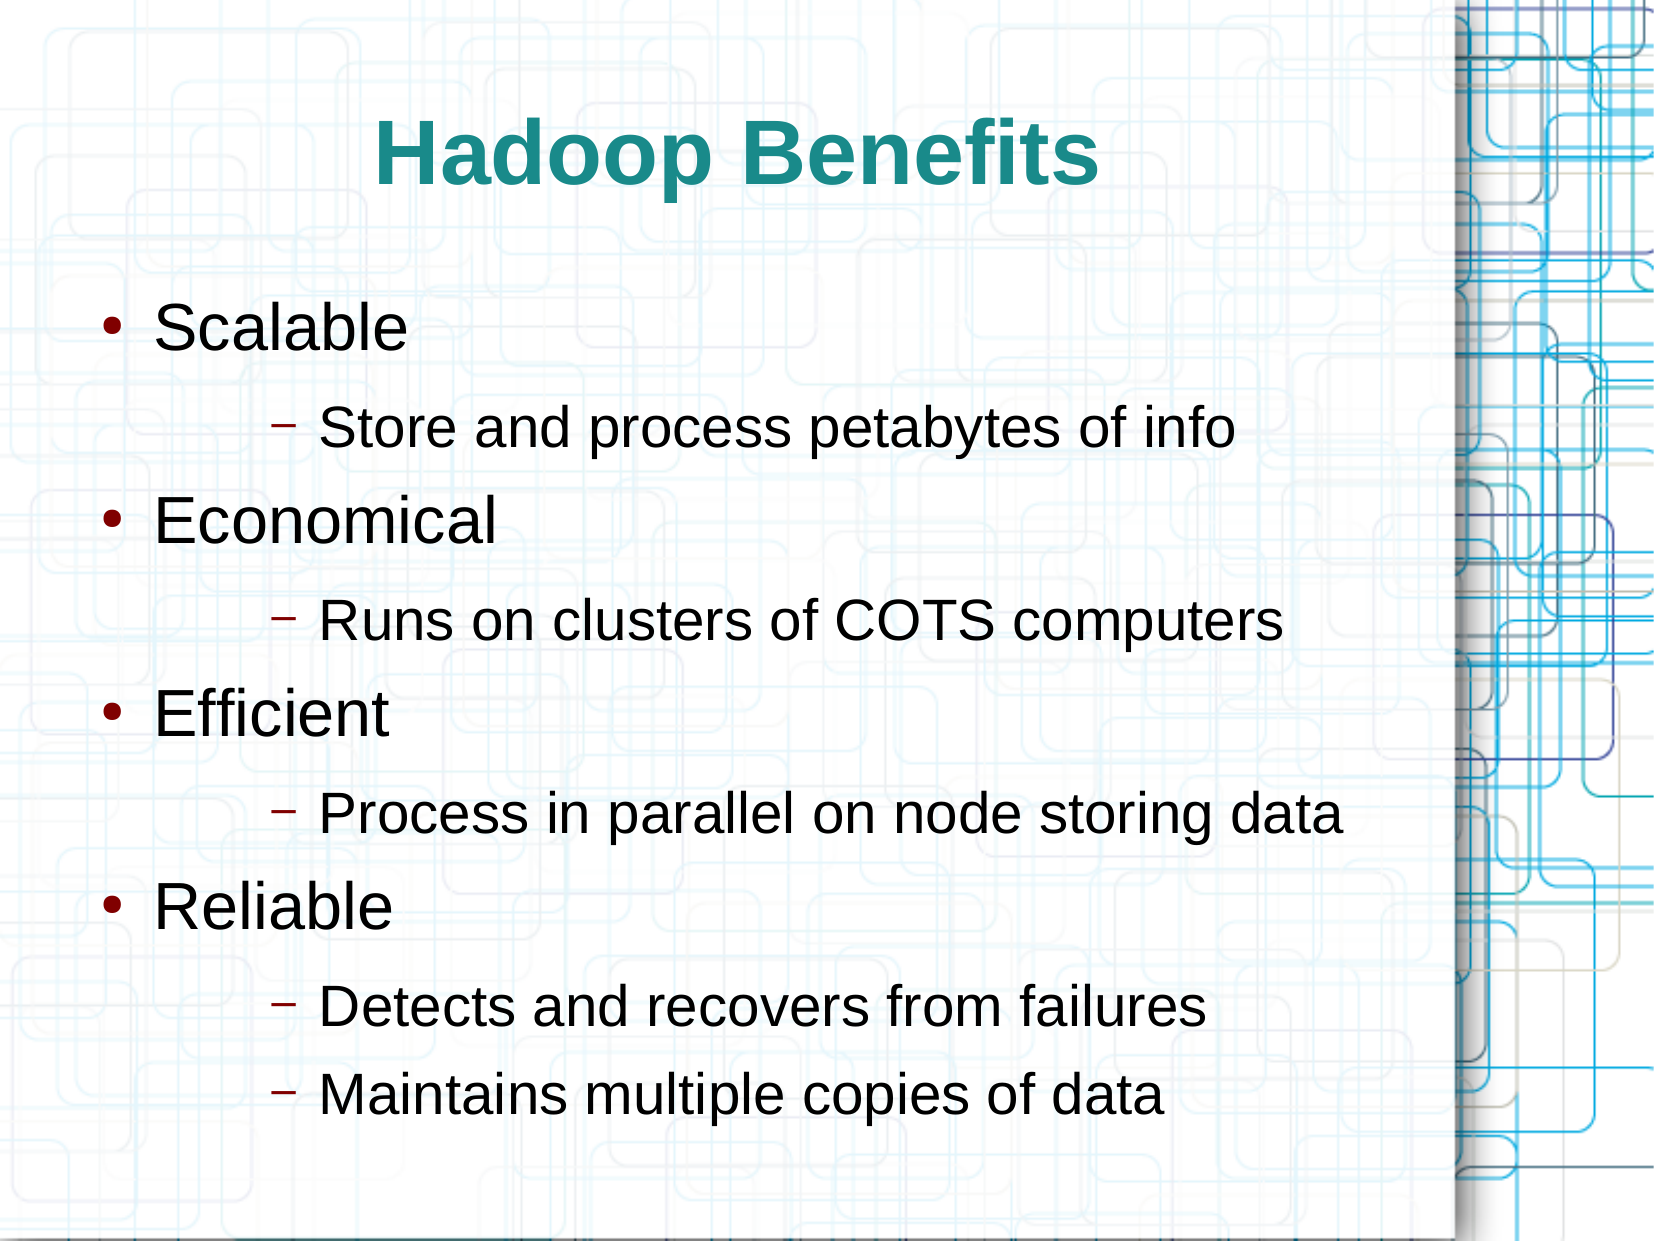

# Hadoop Benefits
Scalable
Store and process petabytes of info
Economical
Runs on clusters of COTS computers
Efficient
Process in parallel on node storing data
Reliable
Detects and recovers from failures
Maintains multiple copies of data